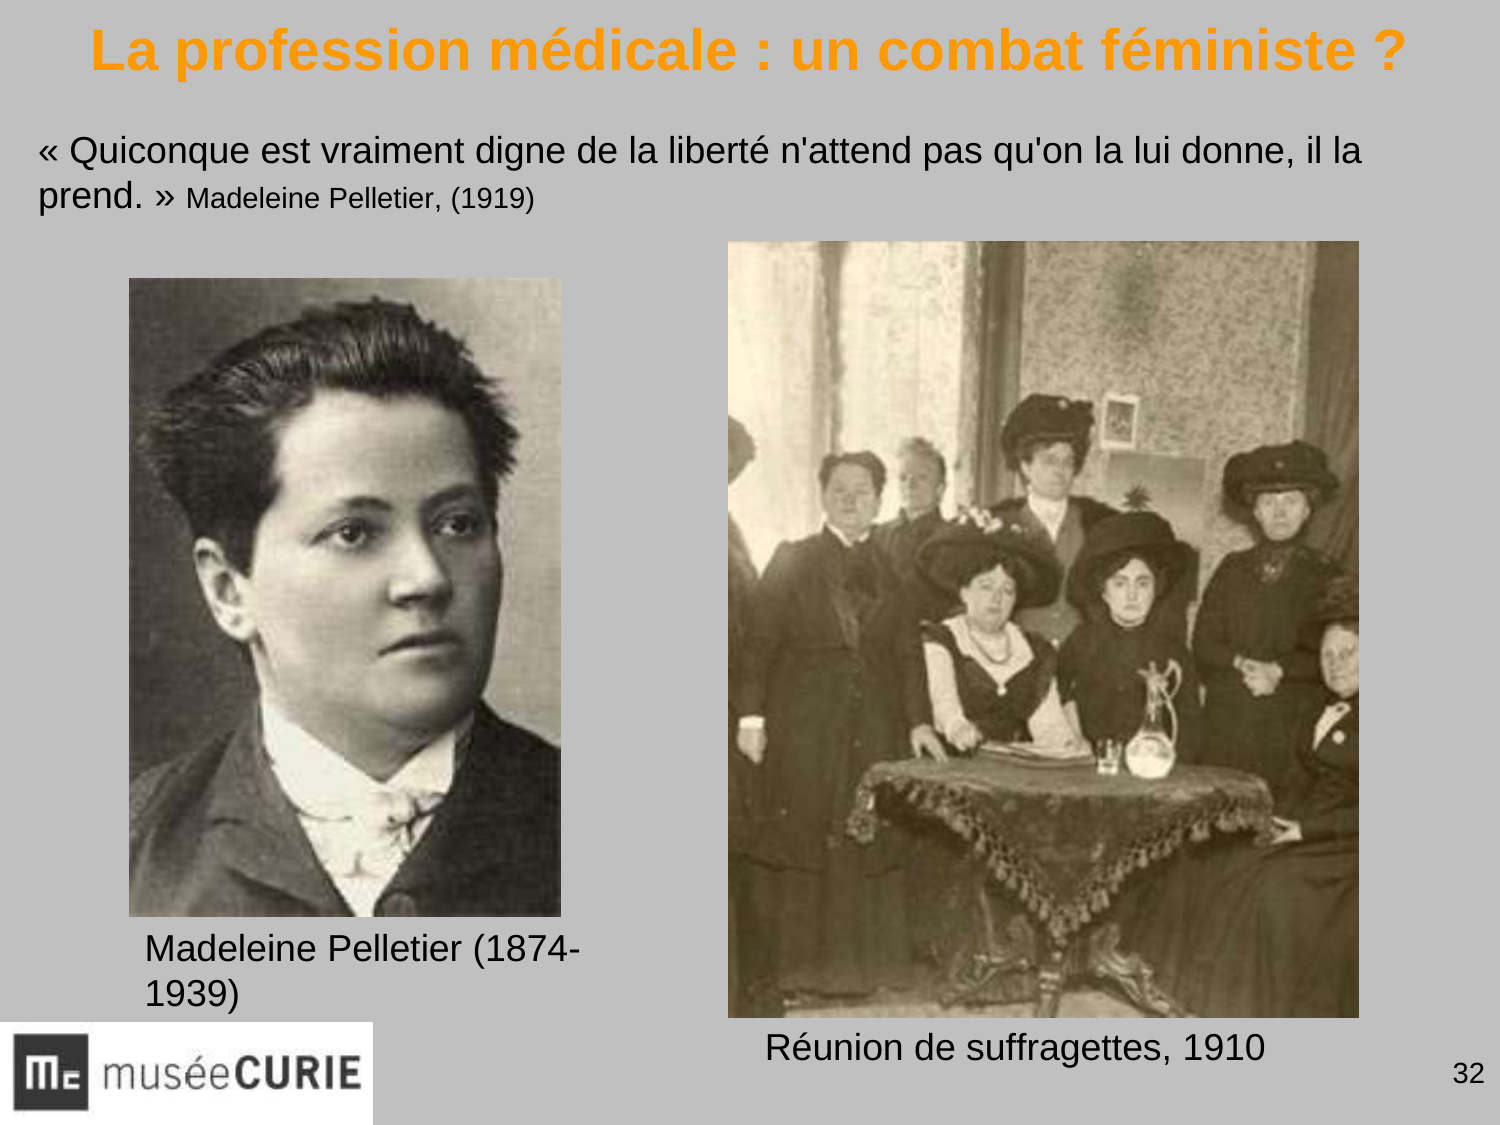

La profession médicale : un combat féministe ?
« Quiconque est vraiment digne de la liberté n'attend pas qu'on la lui donne, il la prend. » Madeleine Pelletier, (1919)
Madeleine Pelletier (1874-1939)
Réunion de suffragettes, 1910